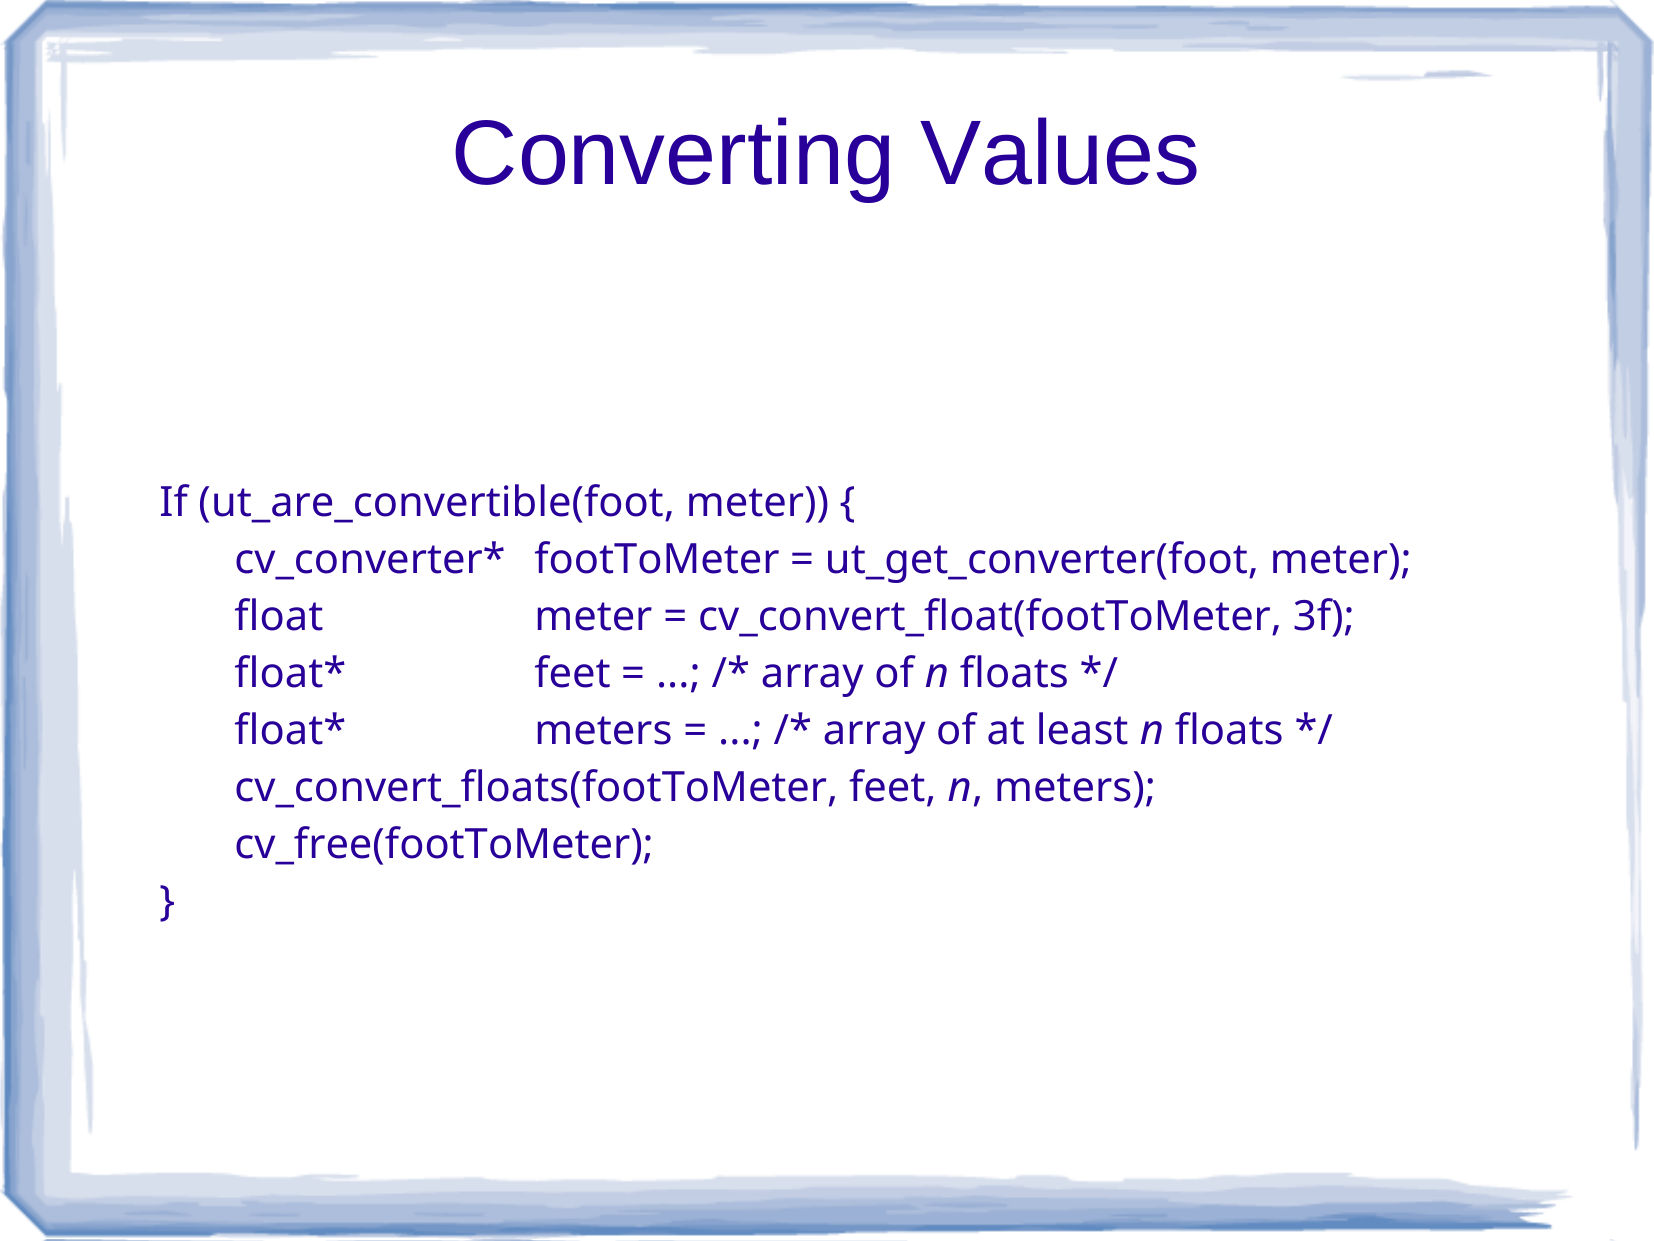

# Converting Values
If (ut_are_convertible(foot, meter)) {
	cv_converter*	footToMeter = ut_get_converter(foot, meter);
	float			meter = cv_convert_float(footToMeter, 3f);
	float*			feet = ...; /* array of n floats */
	float*			meters = ...; /* array of at least n floats */
	cv_convert_floats(footToMeter, feet, n, meters);
	cv_free(footToMeter);
}